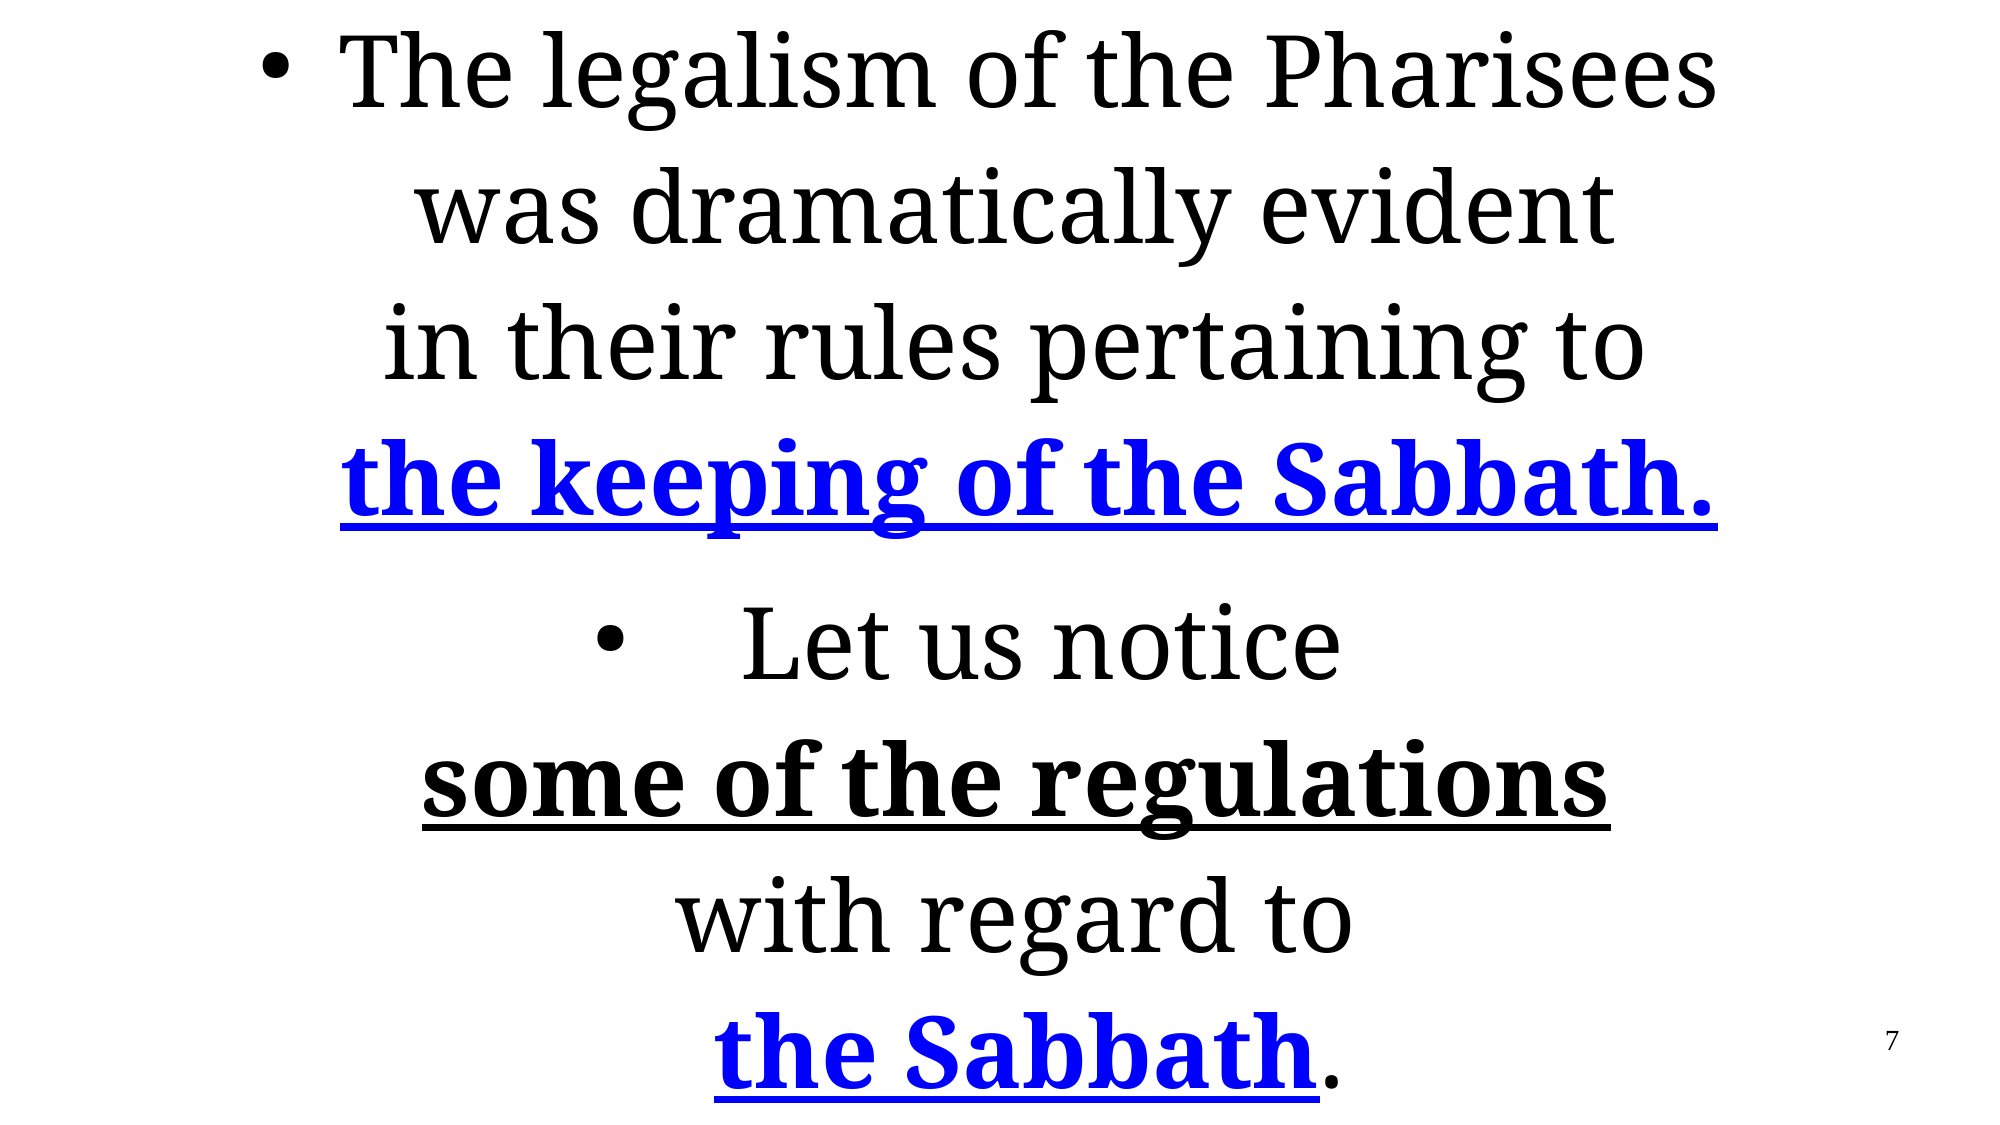

# The legalism of the Pharisees was dramatically evident in their rules pertaining to the keeping of the Sabbath.
 Let us notice
some of the regulations
with regard to
the Sabbath.
7